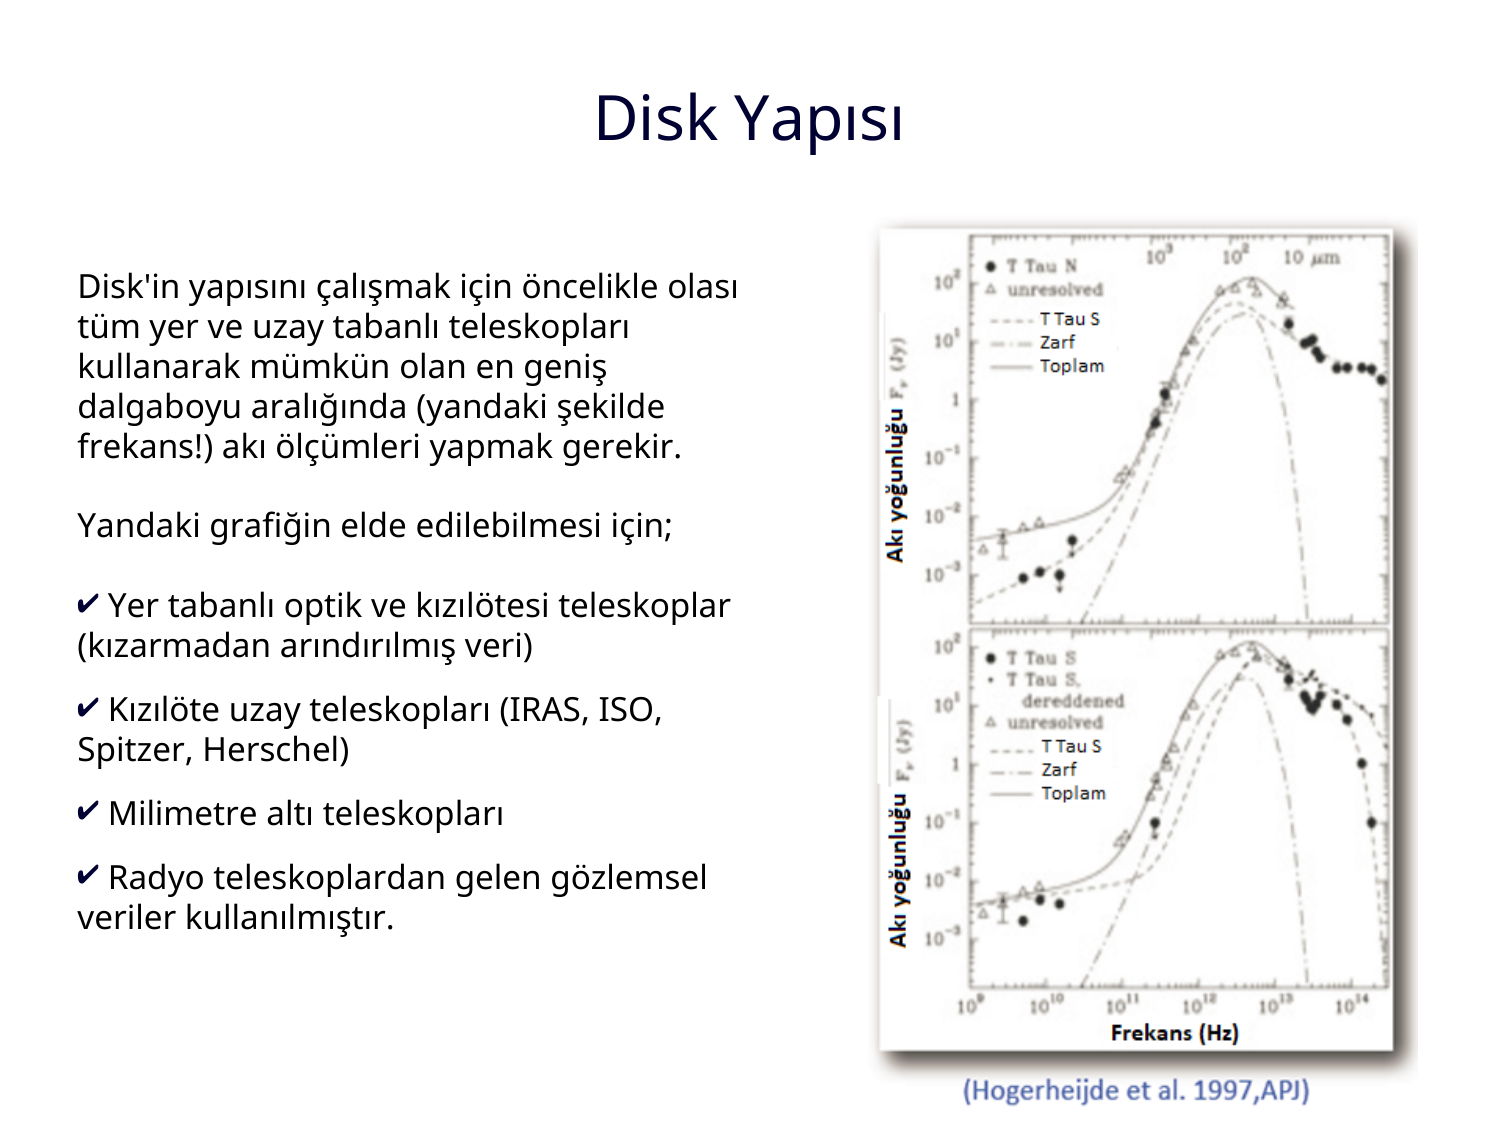

# Disk Yapısı
Disk'in yapısını çalışmak için öncelikle olası tüm yer ve uzay tabanlı teleskopları kullanarak mümkün olan en geniş dalgaboyu aralığında (yandaki şekilde frekans!) akı ölçümleri yapmak gerekir.
Yandaki grafiğin elde edilebilmesi için;
 Yer tabanlı optik ve kızılötesi teleskoplar (kızarmadan arındırılmış veri)
 Kızılöte uzay teleskopları (IRAS, ISO, Spitzer, Herschel)
 Milimetre altı teleskopları
 Radyo teleskoplardan gelen gözlemsel veriler kullanılmıştır.